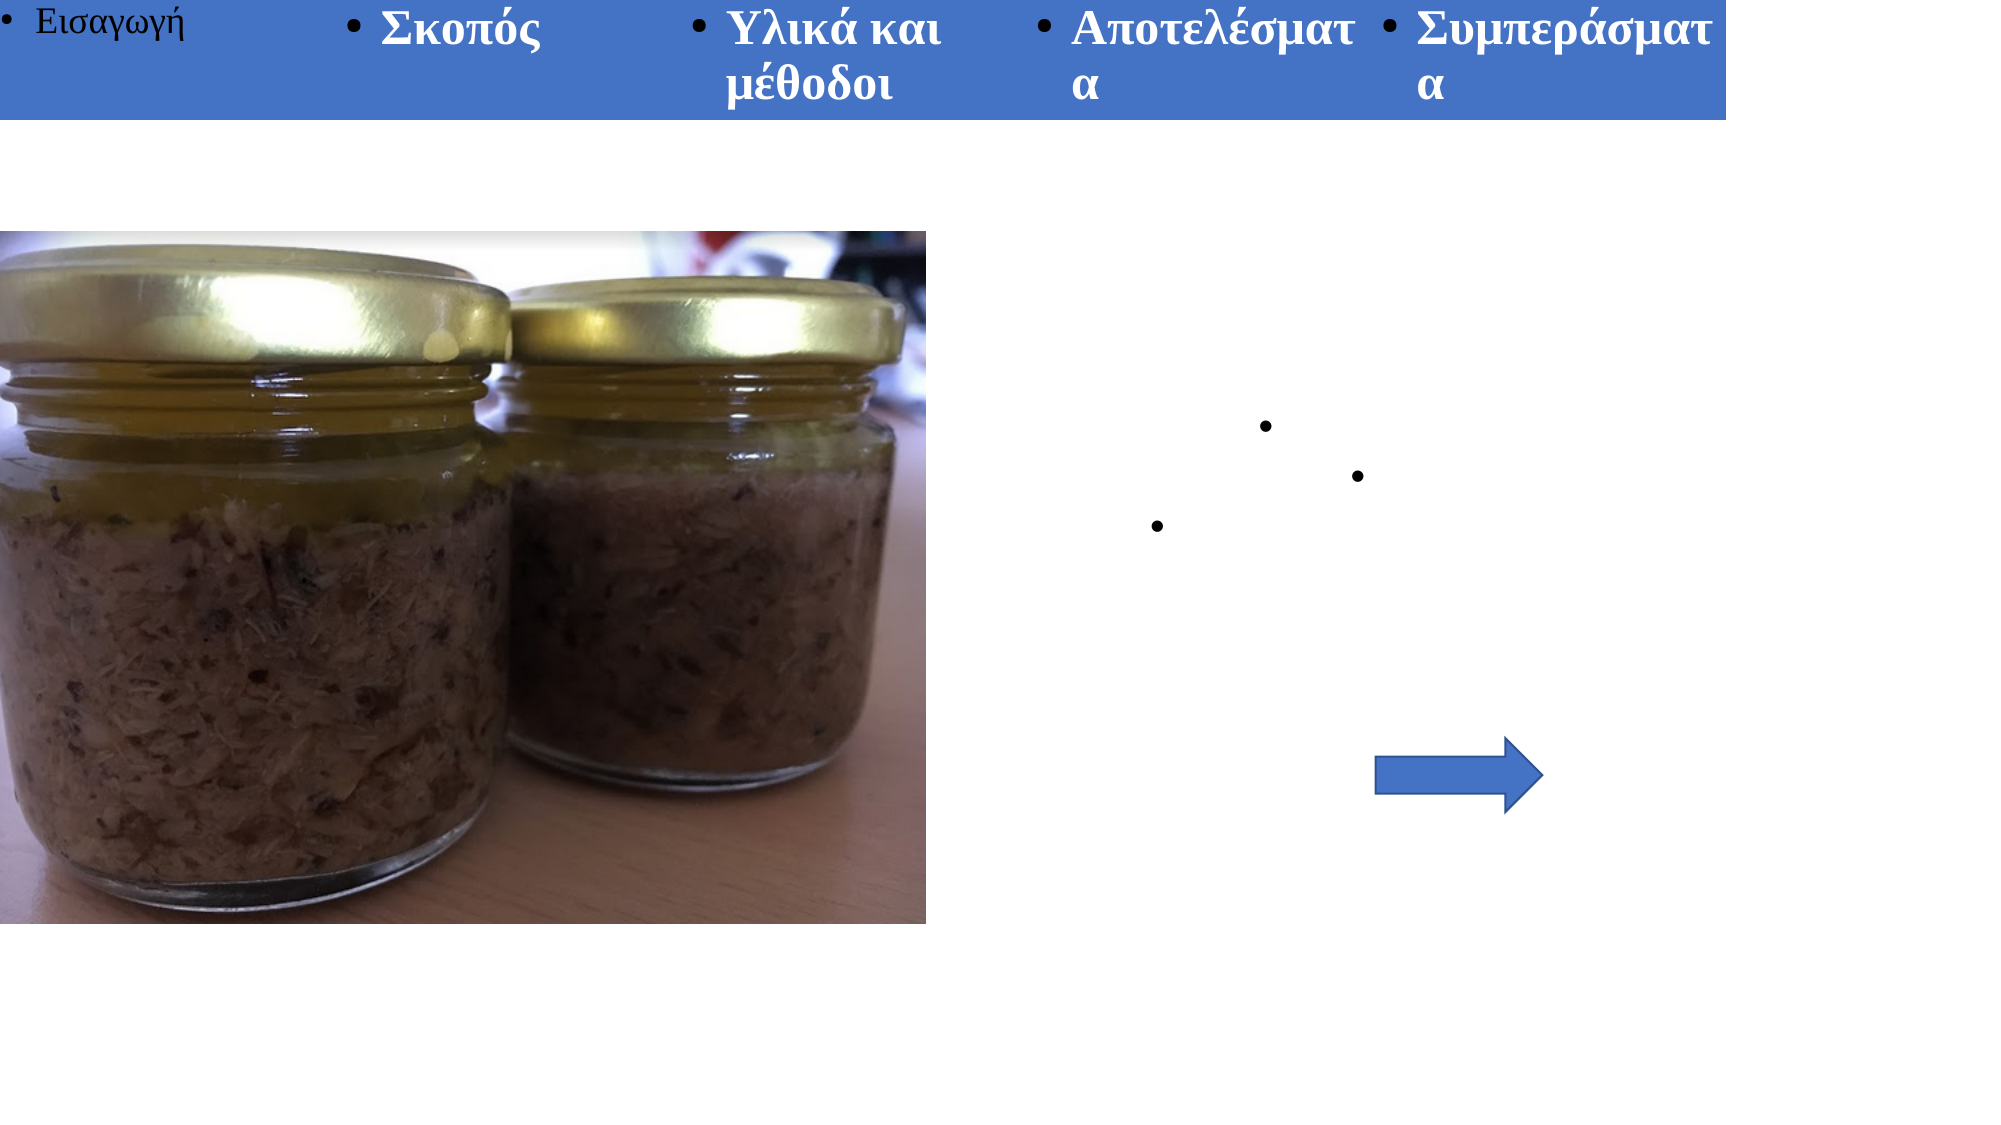

| Εισαγωγή | Σκοπός | Υλικά και μέθοδοι | Αποτελέσματα | Συμπεράσματα |
| --- | --- | --- | --- | --- |
Τελικό βρώσιμο προϊόν
Συσκευασία: Γυάλινο βάζο όγκου 100ml
Συνδυασμοί γεύσεων:
Καπνιστή πάπρικα
Θυμάρι
Σκόρδο- Ρίγανη- Δενδρολίβανο
Μετά την αποστείρωση προκύπτει κενό μεταξύ στρώματος λαδιού και της συσκευασίας
Ένδειξη της στεγανότητας του προϊόντος